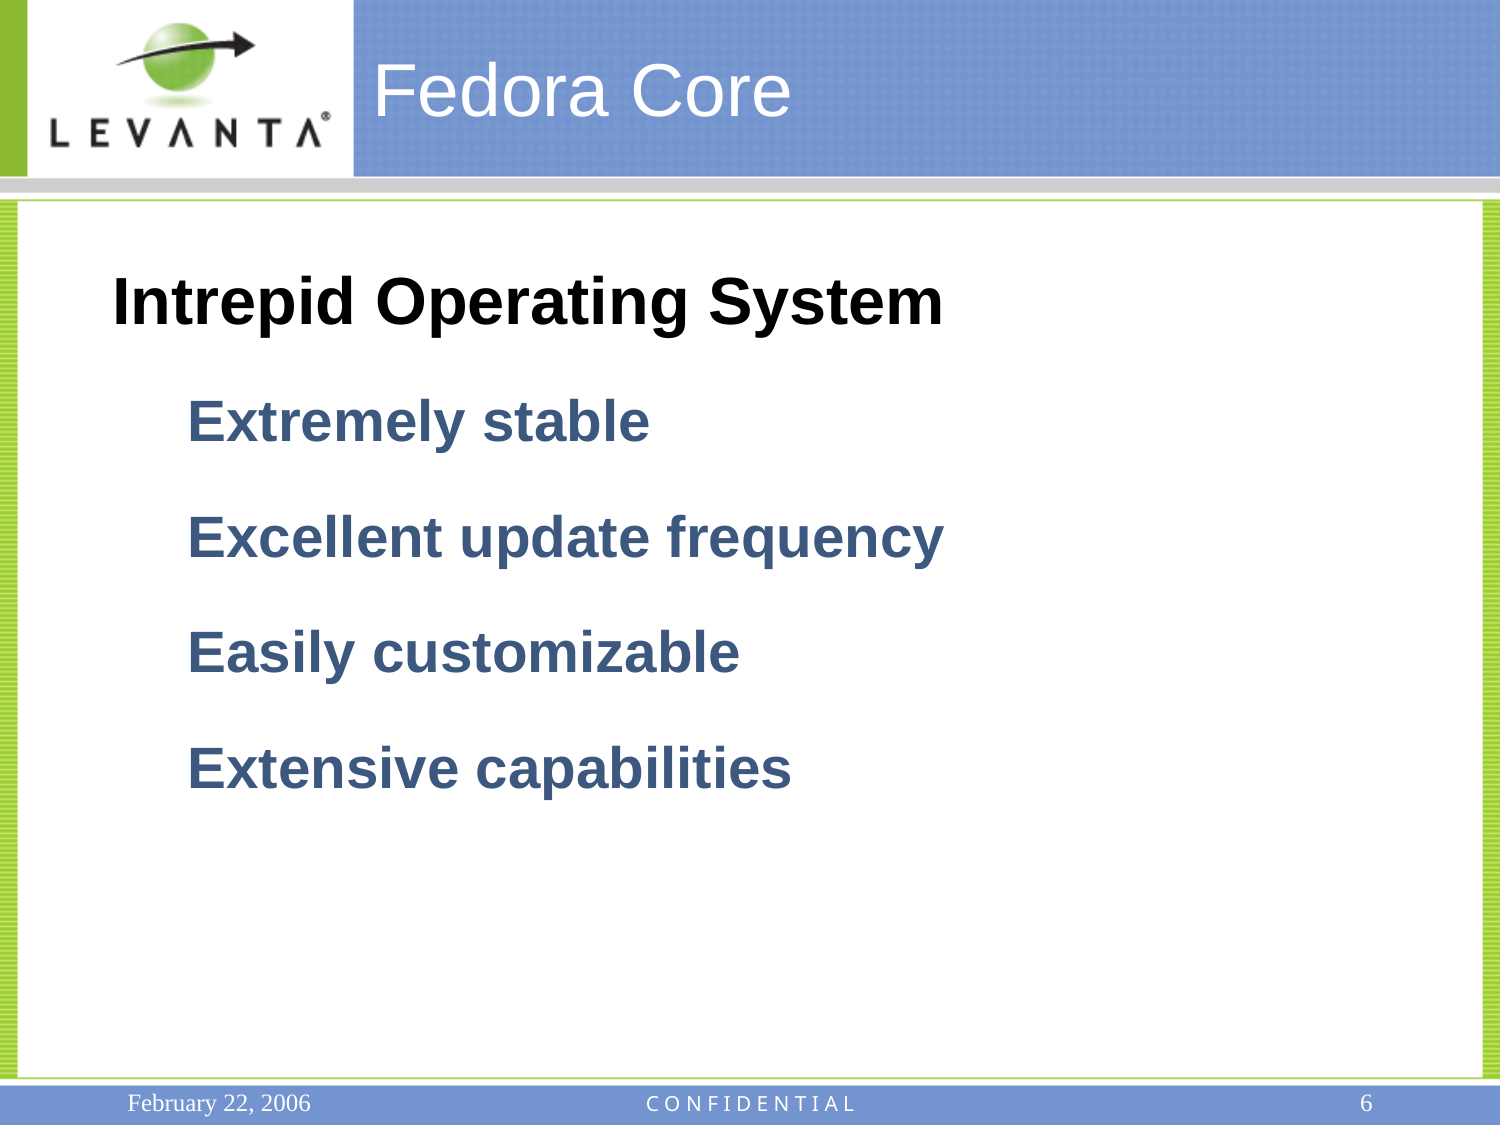

# Fedora Core
Intrepid Operating System
Extremely stable
Excellent update frequency
Easily customizable
Extensive capabilities